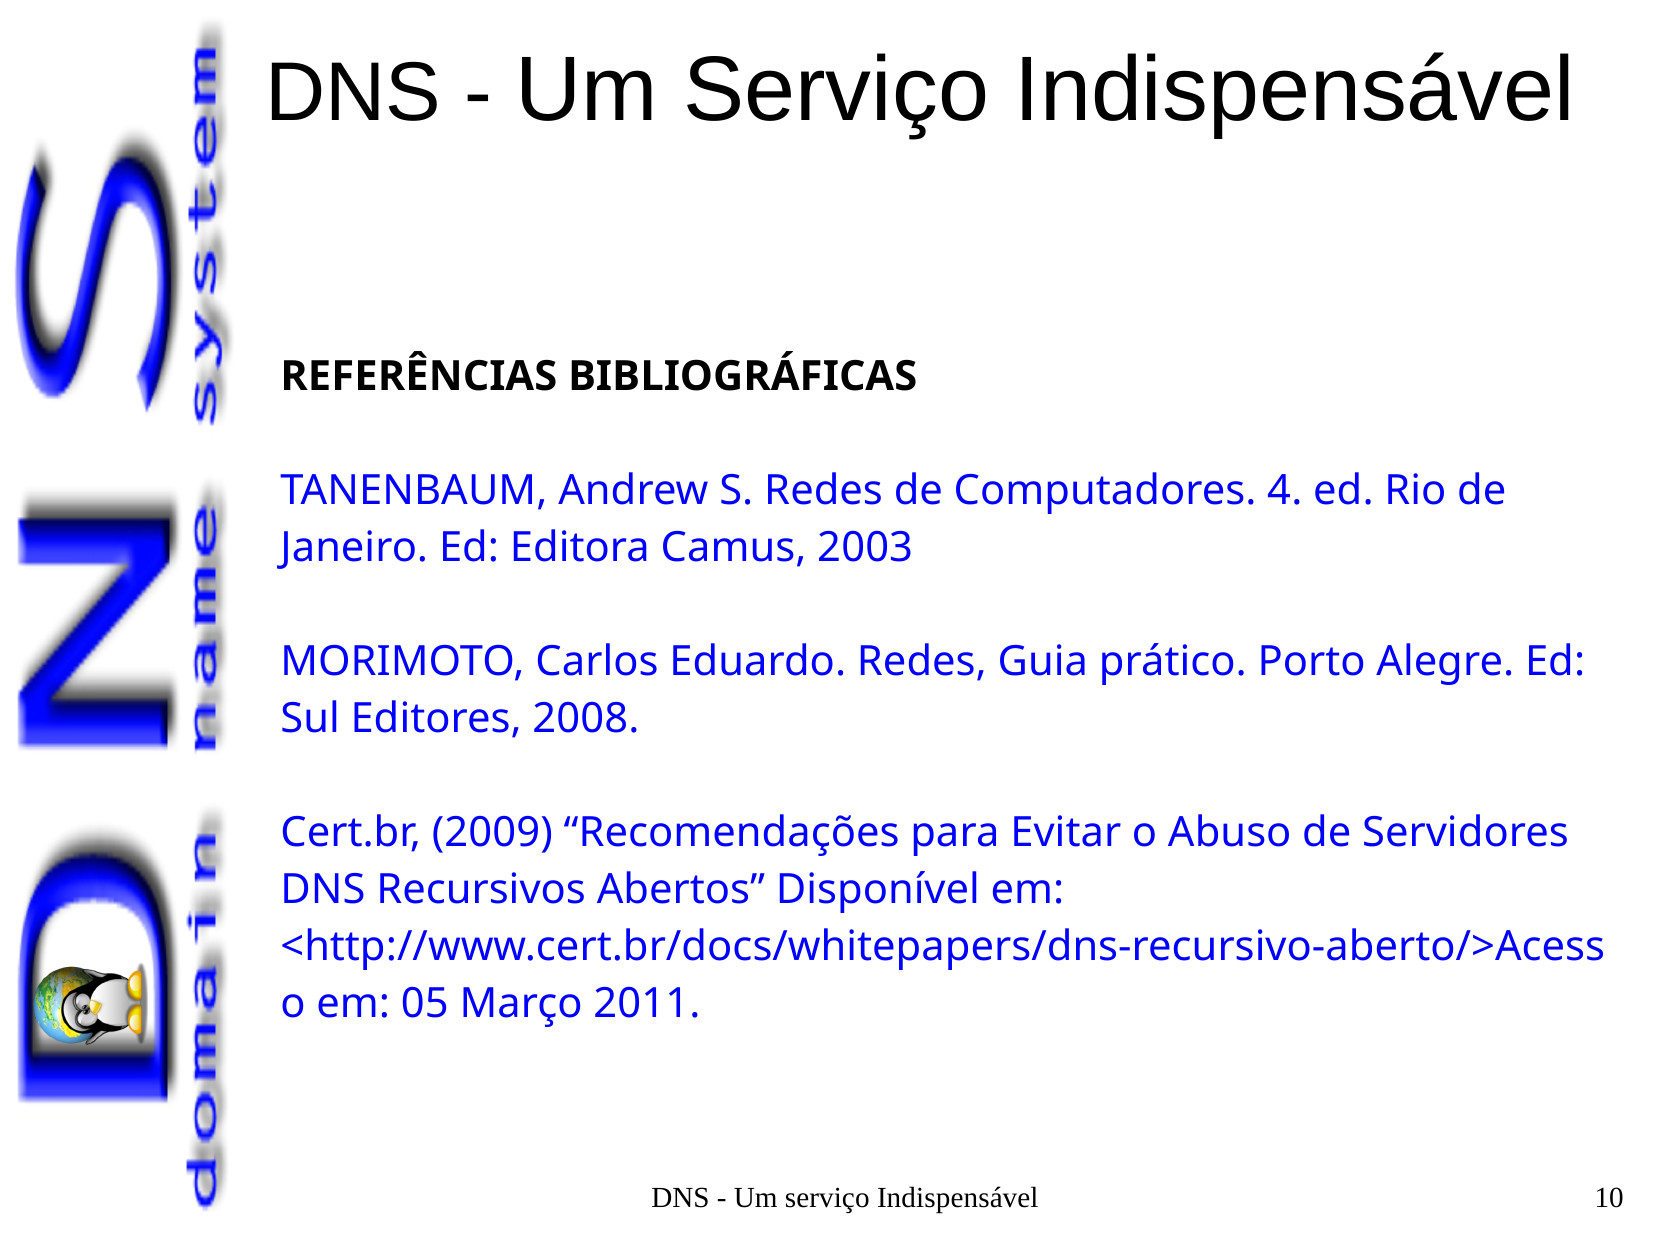

# DNS - Um Serviço Indispensável
REFERÊNCIAS BIBLIOGRÁFICAS
TANENBAUM, Andrew S. Redes de Computadores. 4. ed. Rio de Janeiro. Ed: Editora Camus, 2003
MORIMOTO, Carlos Eduardo. Redes, Guia prático. Porto Alegre. Ed: Sul Editores, 2008.
Cert.br, (2009) “Recomendações para Evitar o Abuso de Servidores DNS Recursivos Abertos” Disponível em: <http://www.cert.br/docs/whitepapers/dns-recursivo-aberto/>Acesso em: 05 Março 2011.
DNS - Um serviço Indispensável
10